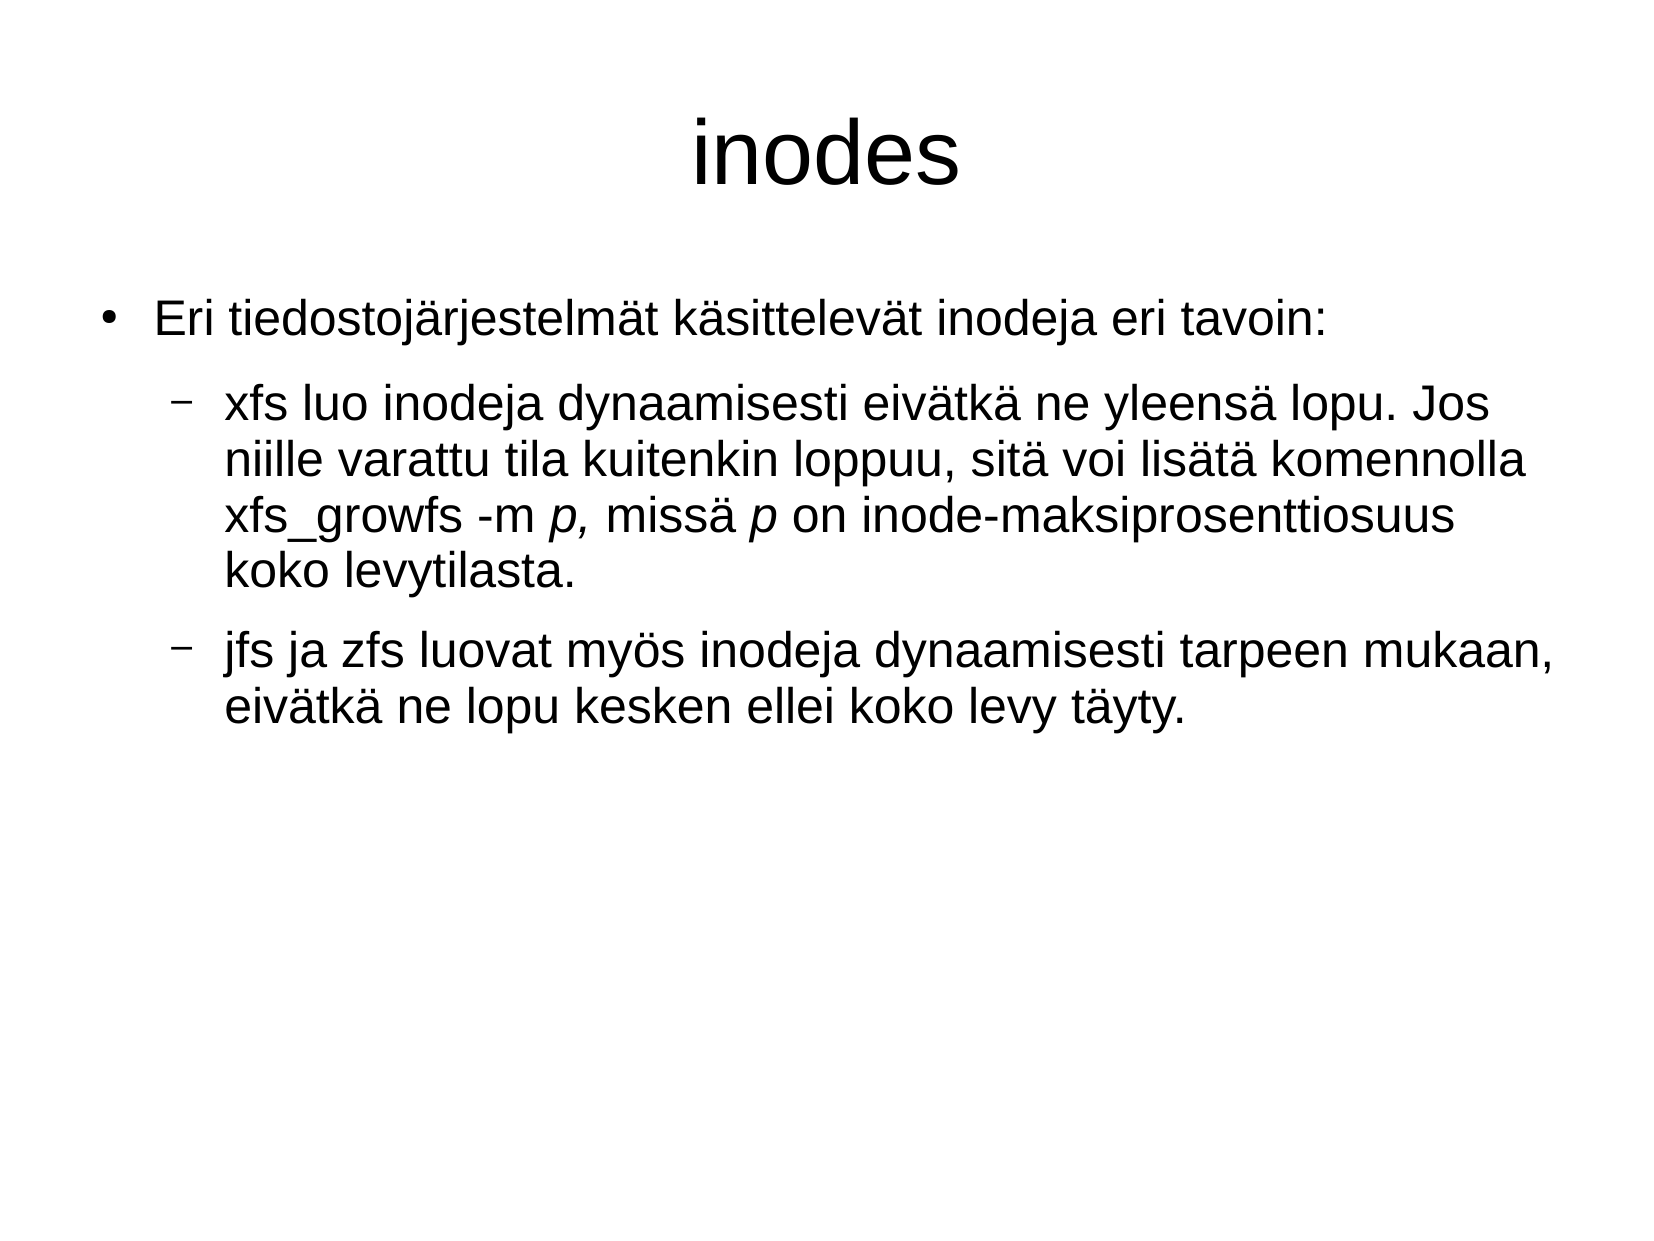

# inodes
Eri tiedostojärjestelmät käsittelevät inodeja eri tavoin:
xfs luo inodeja dynaamisesti eivätkä ne yleensä lopu. Jos niille varattu tila kuitenkin loppuu, sitä voi lisätä komennolla xfs_growfs -m p, missä p on inode-maksiprosenttiosuus koko levytilasta.
jfs ja zfs luovat myös inodeja dynaamisesti tarpeen mukaan, eivätkä ne lopu kesken ellei koko levy täyty.